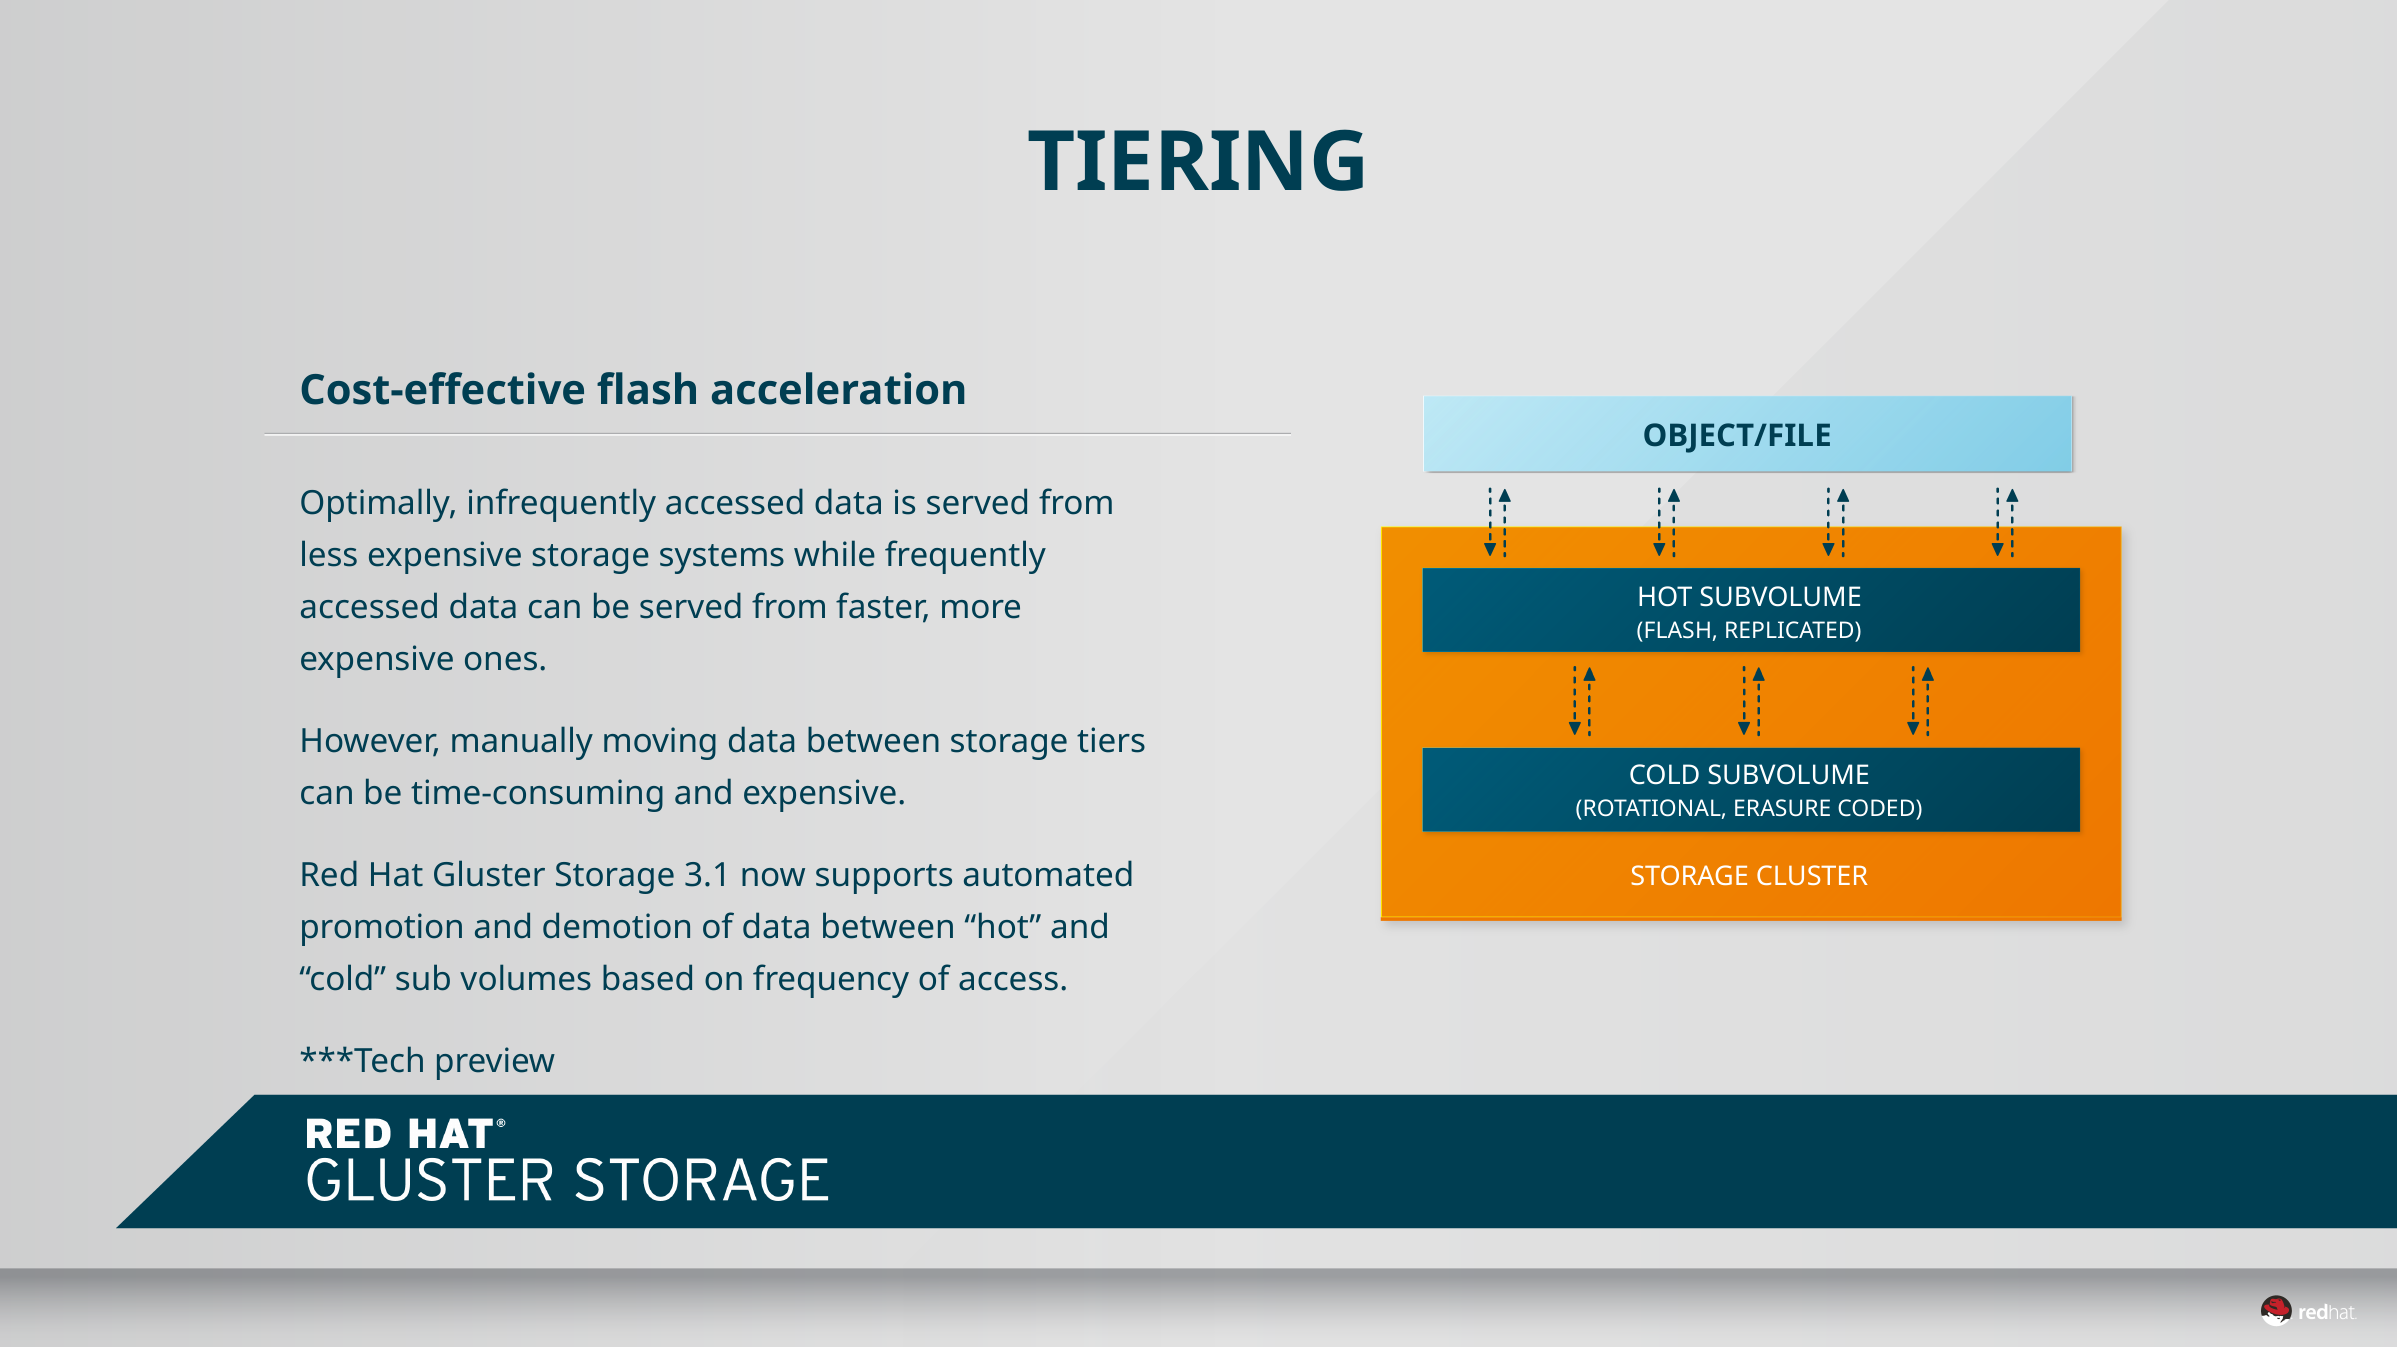

TIERING
Cost-effective flash acceleration
OBJECT/FILE
Optimally, infrequently accessed data is served from less expensive storage systems while frequently accessed data can be served from faster, more expensive ones.
However, manually moving data between storage tiers can be time-consuming and expensive.
Red Hat Gluster Storage 3.1 now supports automated promotion and demotion of data between “hot” and “cold” sub volumes based on frequency of access.
***Tech preview
HOT SUBVOLUME
(FLASH, REPLICATED)
COLD SUBVOLUME
(ROTATIONAL, ERASURE CODED)
STORAGE CLUSTER